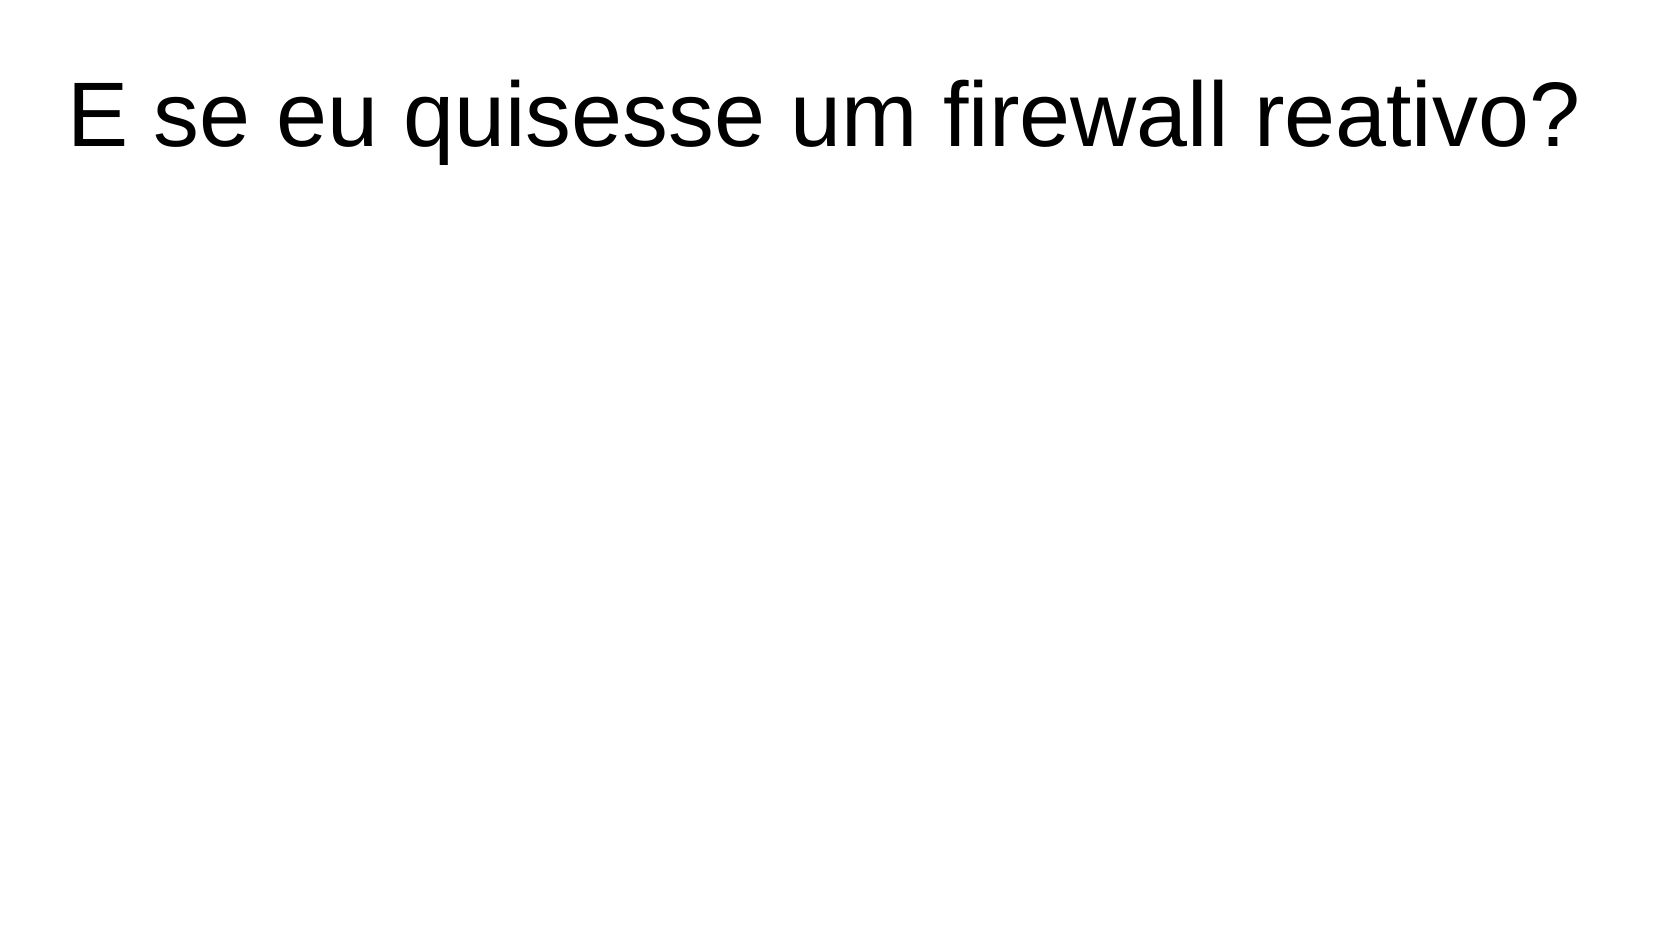

# E se eu quisesse um firewall reativo?